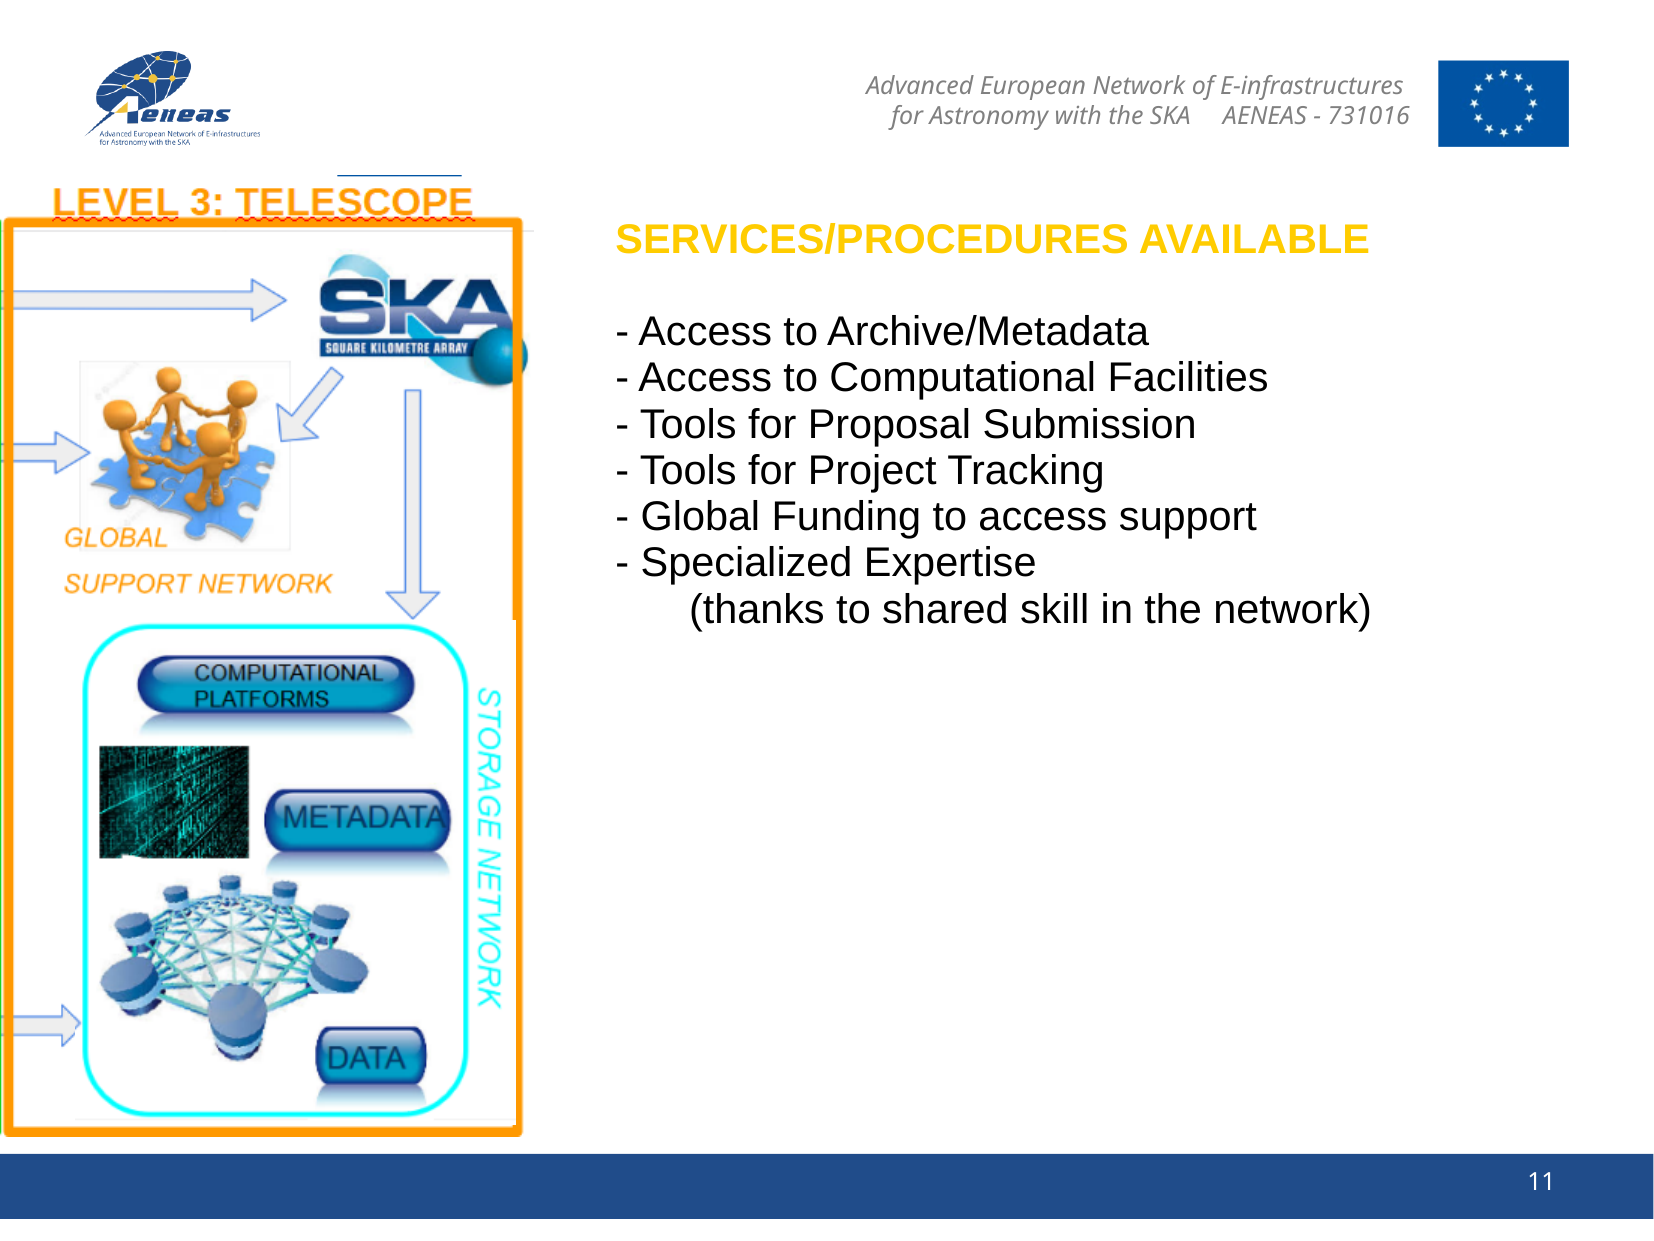

SERVICES/PROCEDURES AVAILABLE
- Access to Archive/Metadata
- Access to Computational Facilities
- Tools for Proposal Submission
- Tools for Project Tracking
- Global Funding to access support
- Specialized Expertise
	(thanks to shared skill in the network)
11